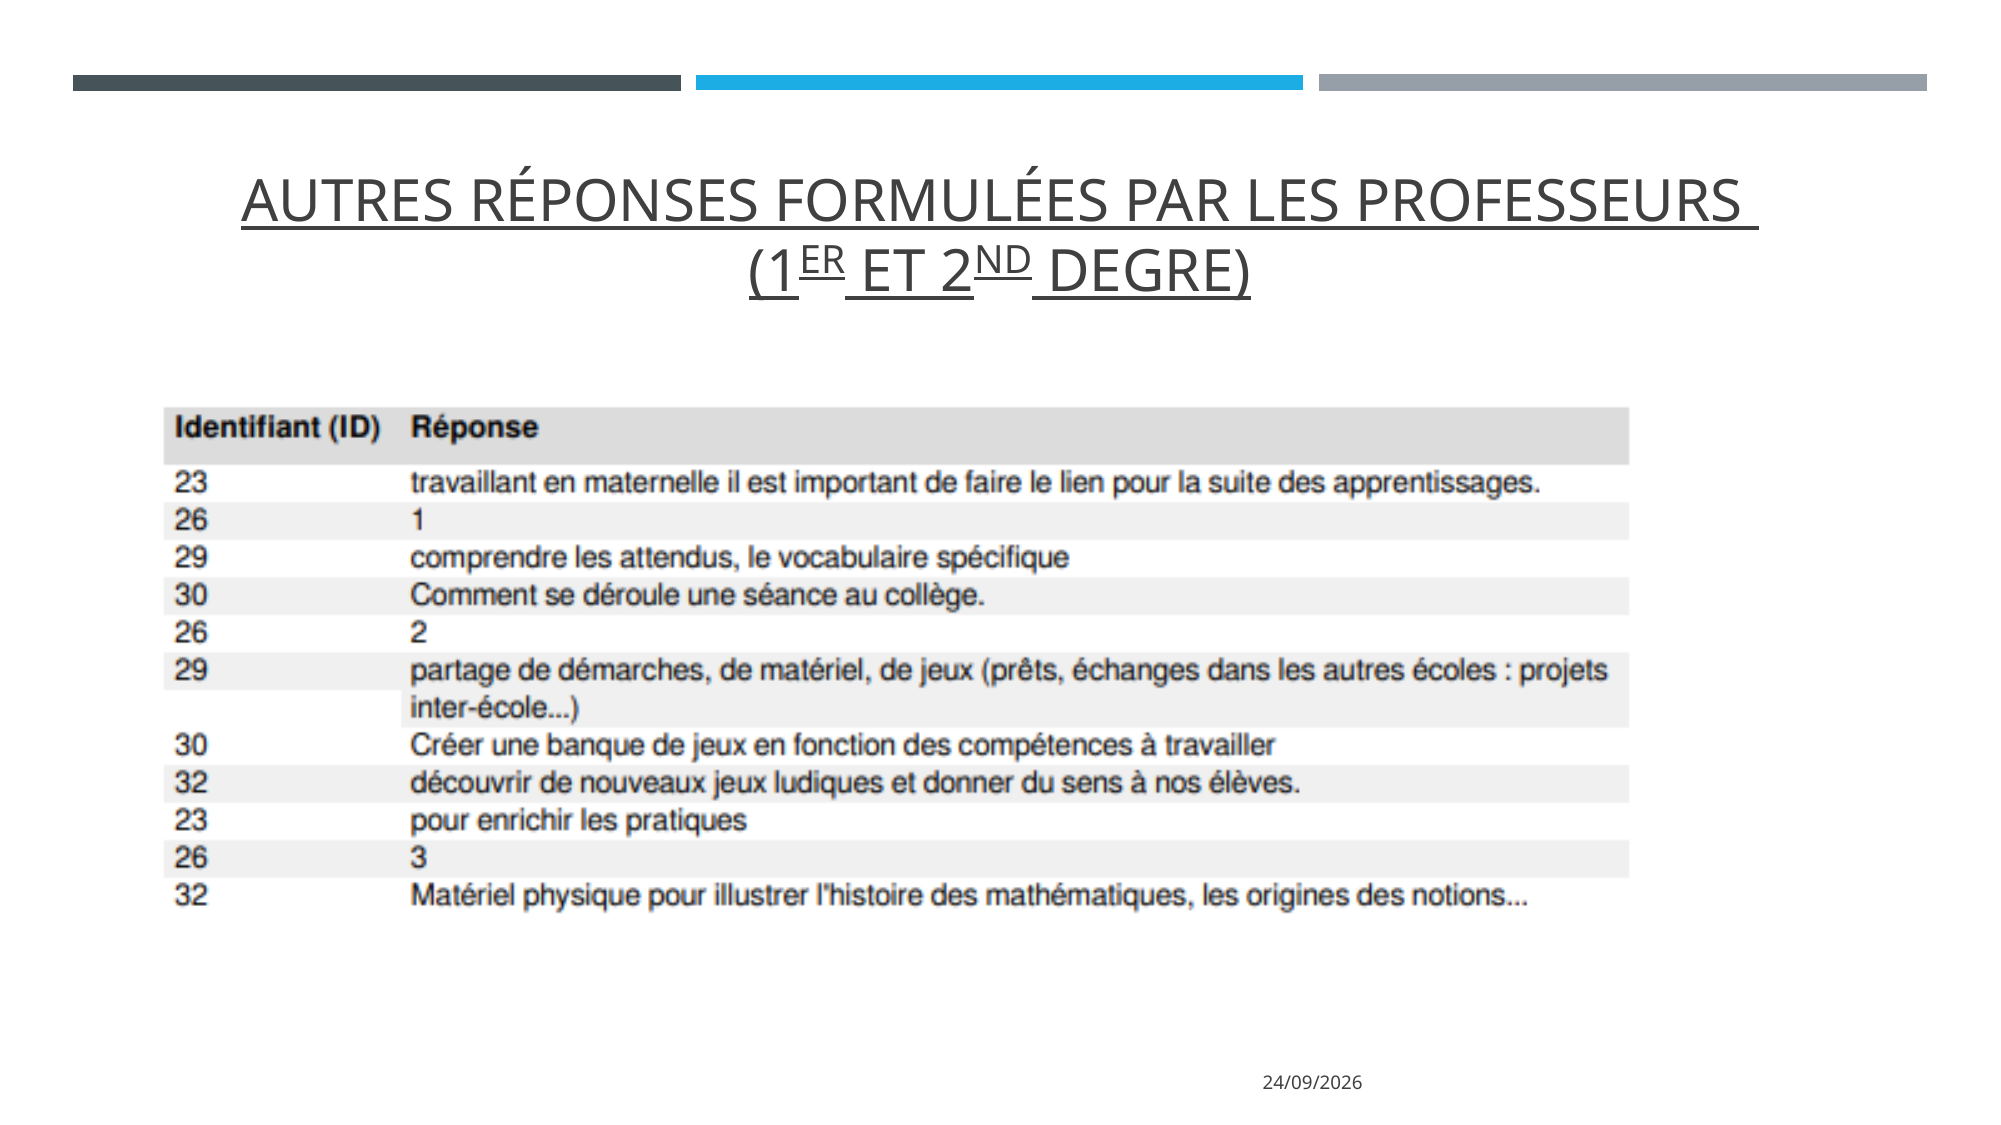

# Autres réponses formulées par les professeurs (1er et 2nd degre)